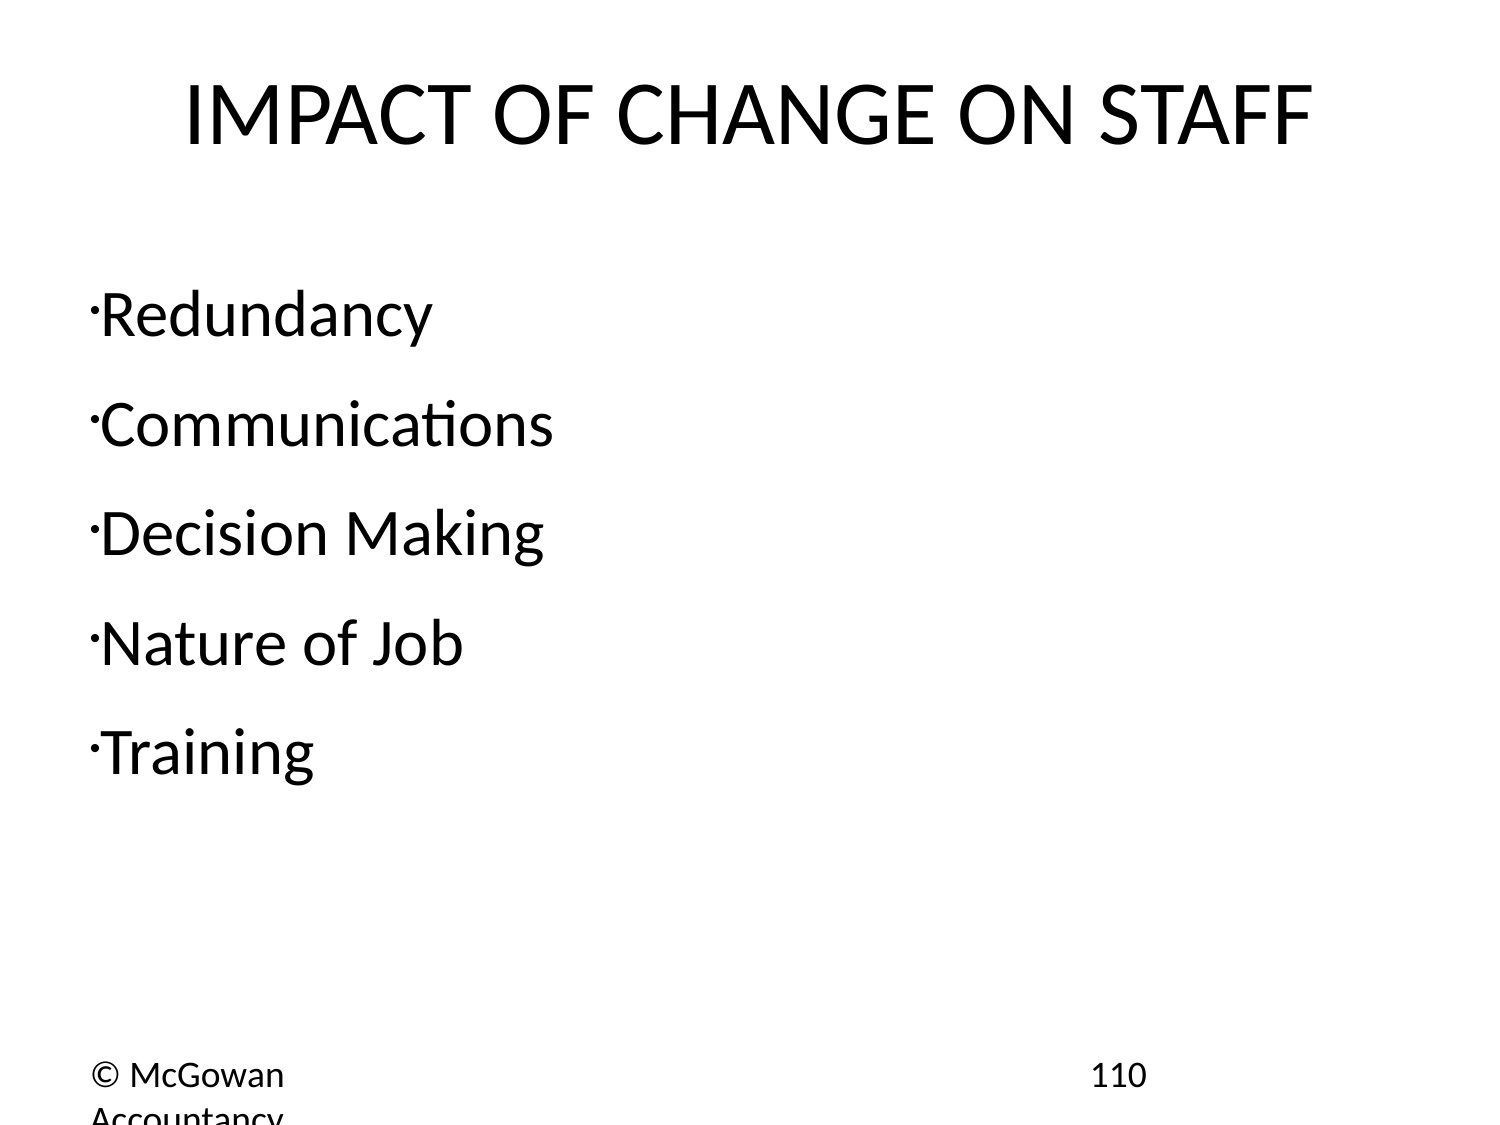

# IMPACT OF CHANGE ON STAFF
Redundancy
Communications
Decision Making
Nature of Job
Training
© McGowan Accountancy Services
110